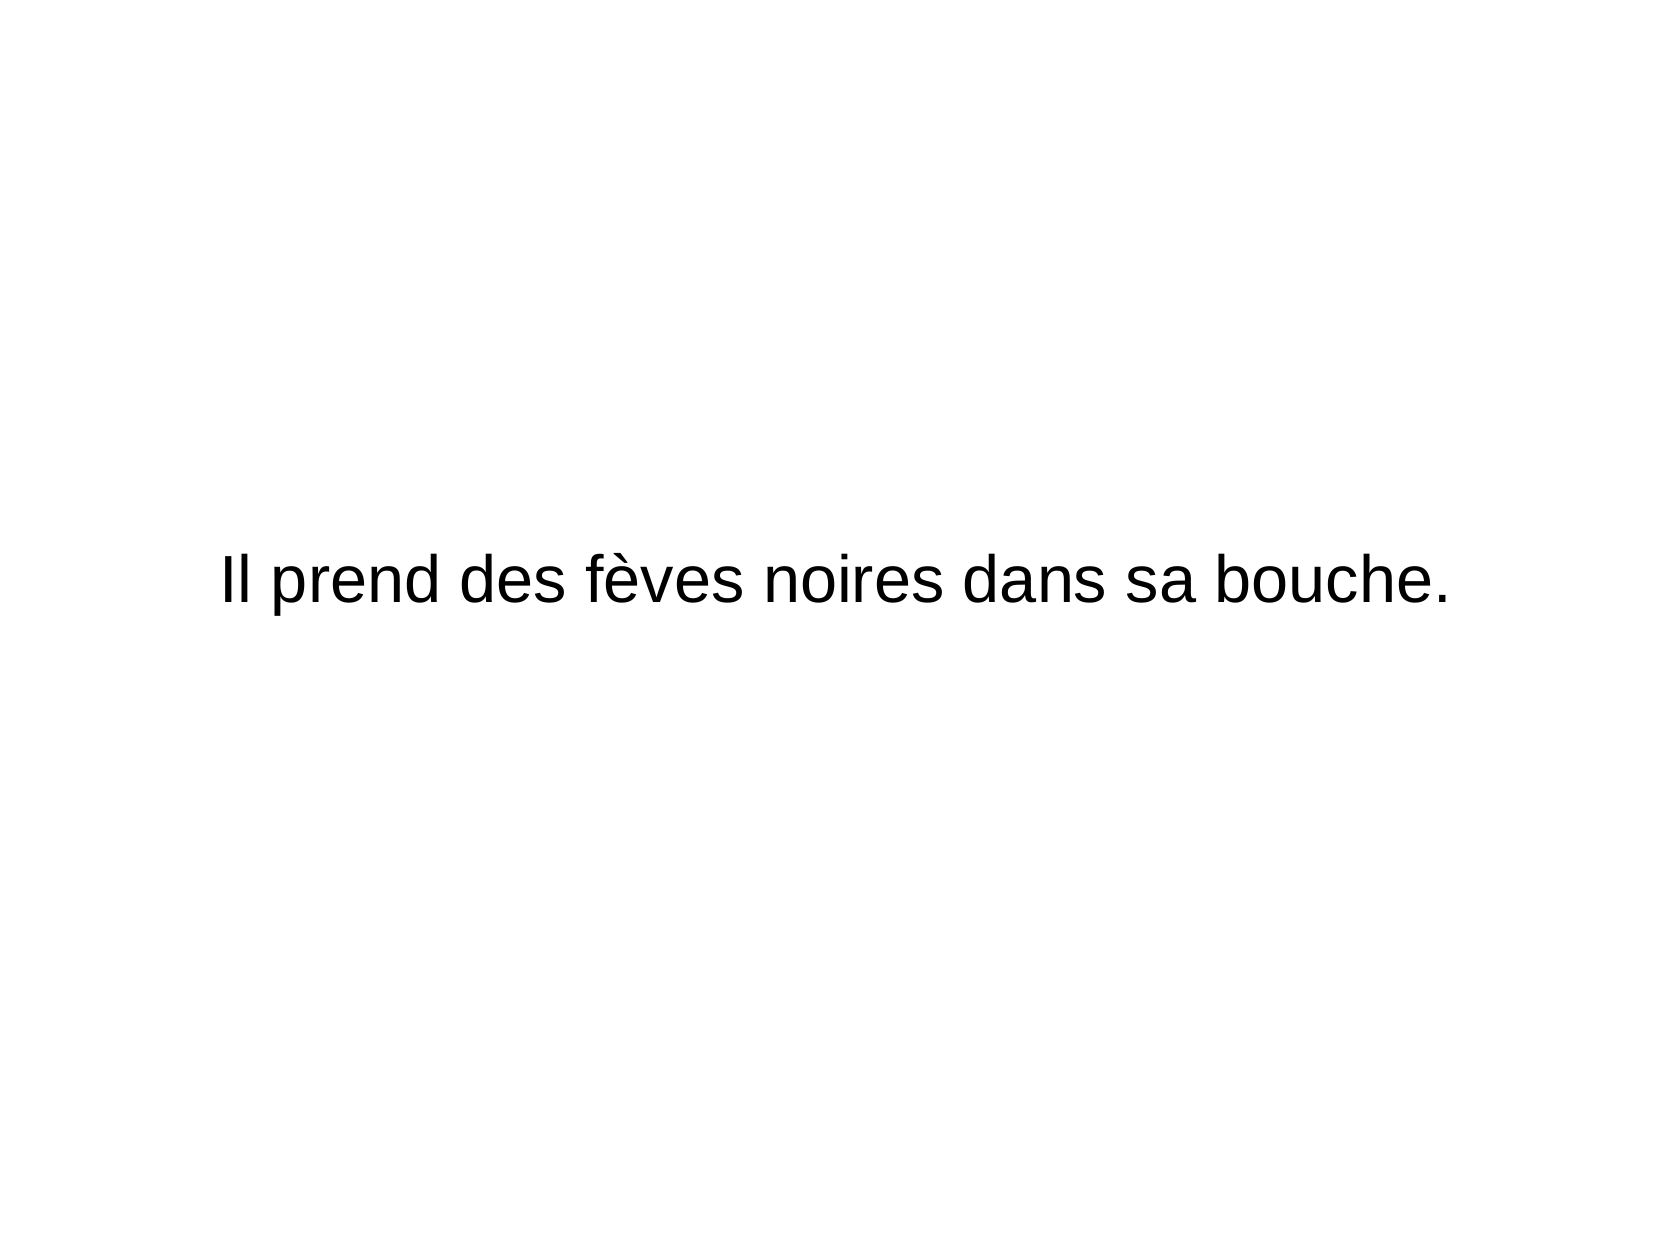

# Il prend des fèves noires dans sa bouche.